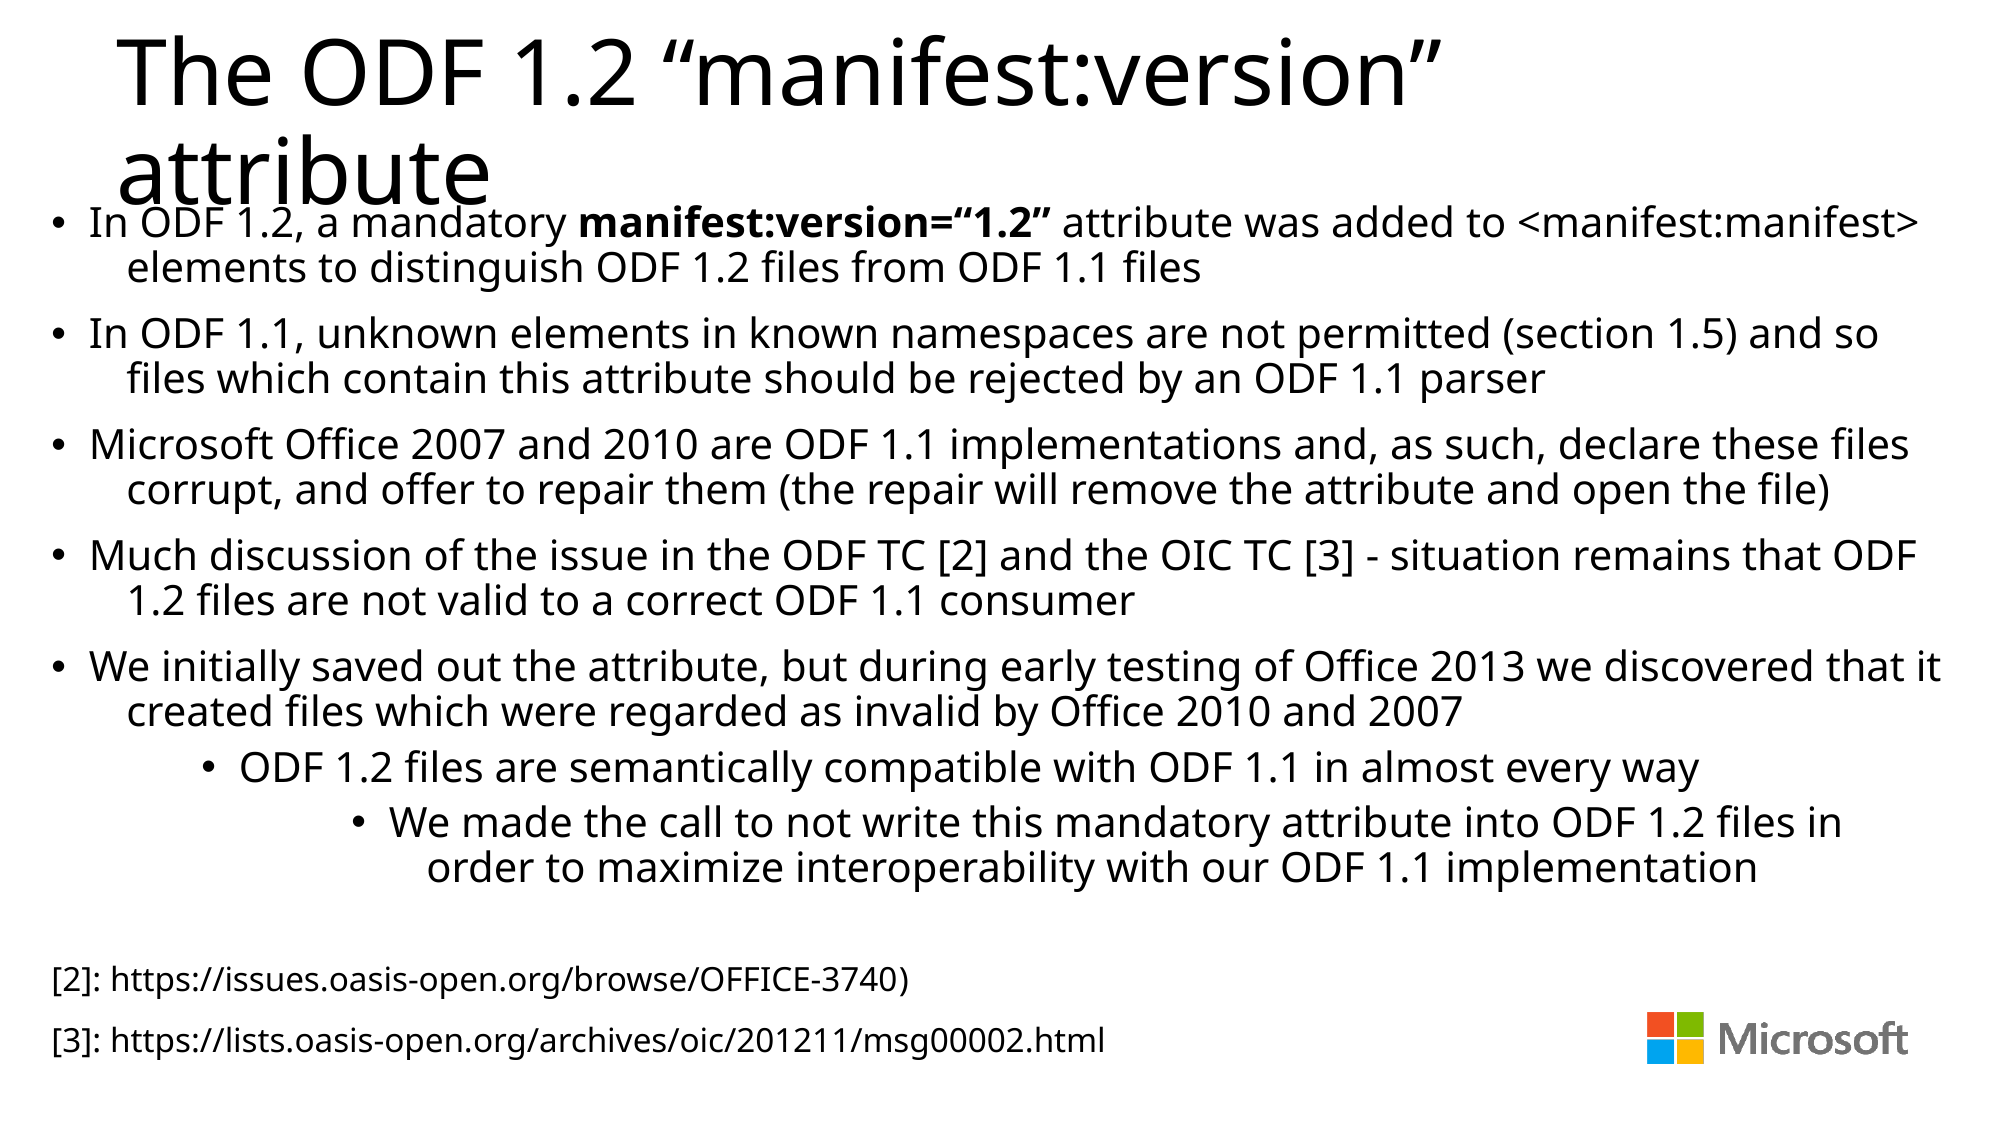

# The ODF 1.2 “manifest:version” attribute
In ODF 1.2, a mandatory manifest:version=“1.2” attribute was added to <manifest:manifest> elements to distinguish ODF 1.2 files from ODF 1.1 files
In ODF 1.1, unknown elements in known namespaces are not permitted (section 1.5) and so files which contain this attribute should be rejected by an ODF 1.1 parser
Microsoft Office 2007 and 2010 are ODF 1.1 implementations and, as such, declare these files corrupt, and offer to repair them (the repair will remove the attribute and open the file)
Much discussion of the issue in the ODF TC [2] and the OIC TC [3] - situation remains that ODF 1.2 files are not valid to a correct ODF 1.1 consumer
We initially saved out the attribute, but during early testing of Office 2013 we discovered that it created files which were regarded as invalid by Office 2010 and 2007
ODF 1.2 files are semantically compatible with ODF 1.1 in almost every way
We made the call to not write this mandatory attribute into ODF 1.2 files in order to maximize interoperability with our ODF 1.1 implementation
[2]: https://issues.oasis-open.org/browse/OFFICE-3740)
[3]: https://lists.oasis-open.org/archives/oic/201211/msg00002.html